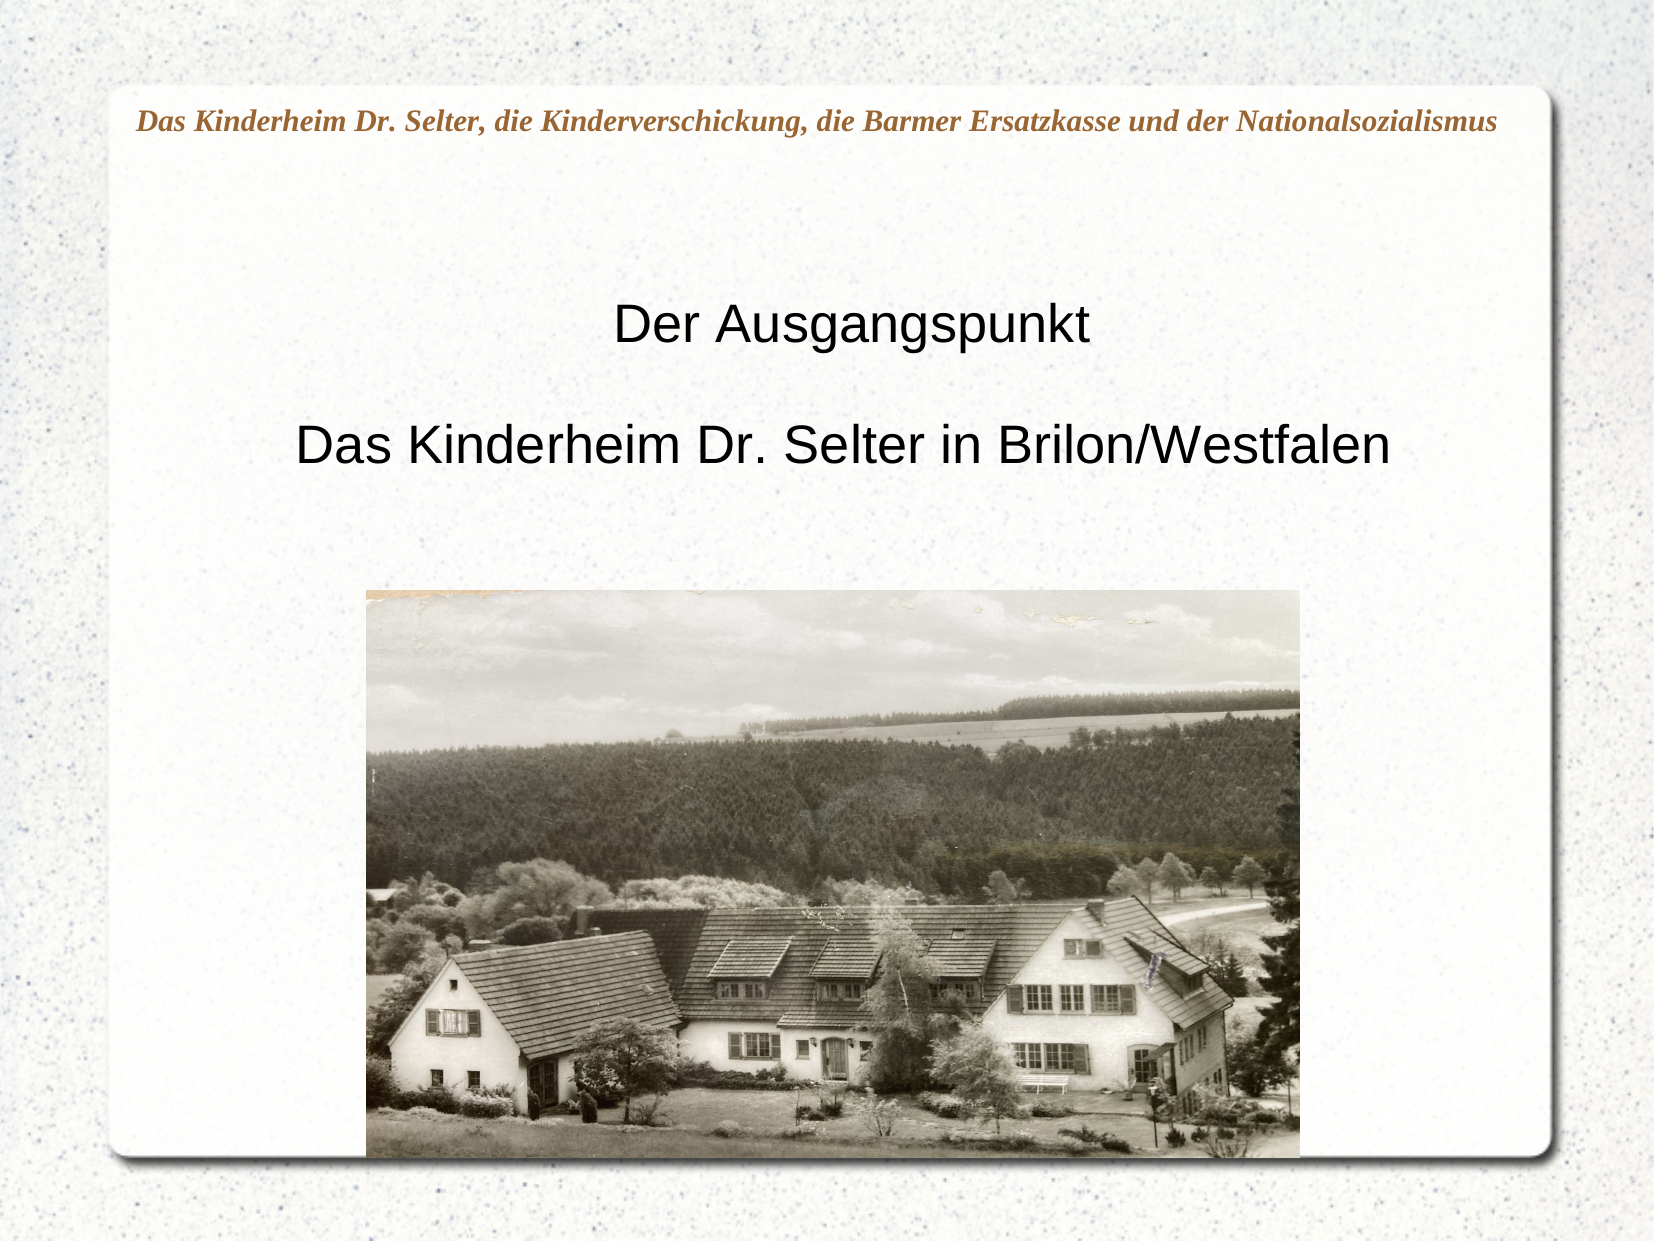

# Das Kinderheim Dr. Selter, die Kinderverschickung, die Barmer Ersatzkasse und der Nationalsozialismus
Der Ausgangspunkt
Das Kinderheim Dr. Selter in Brilon/Westfalen